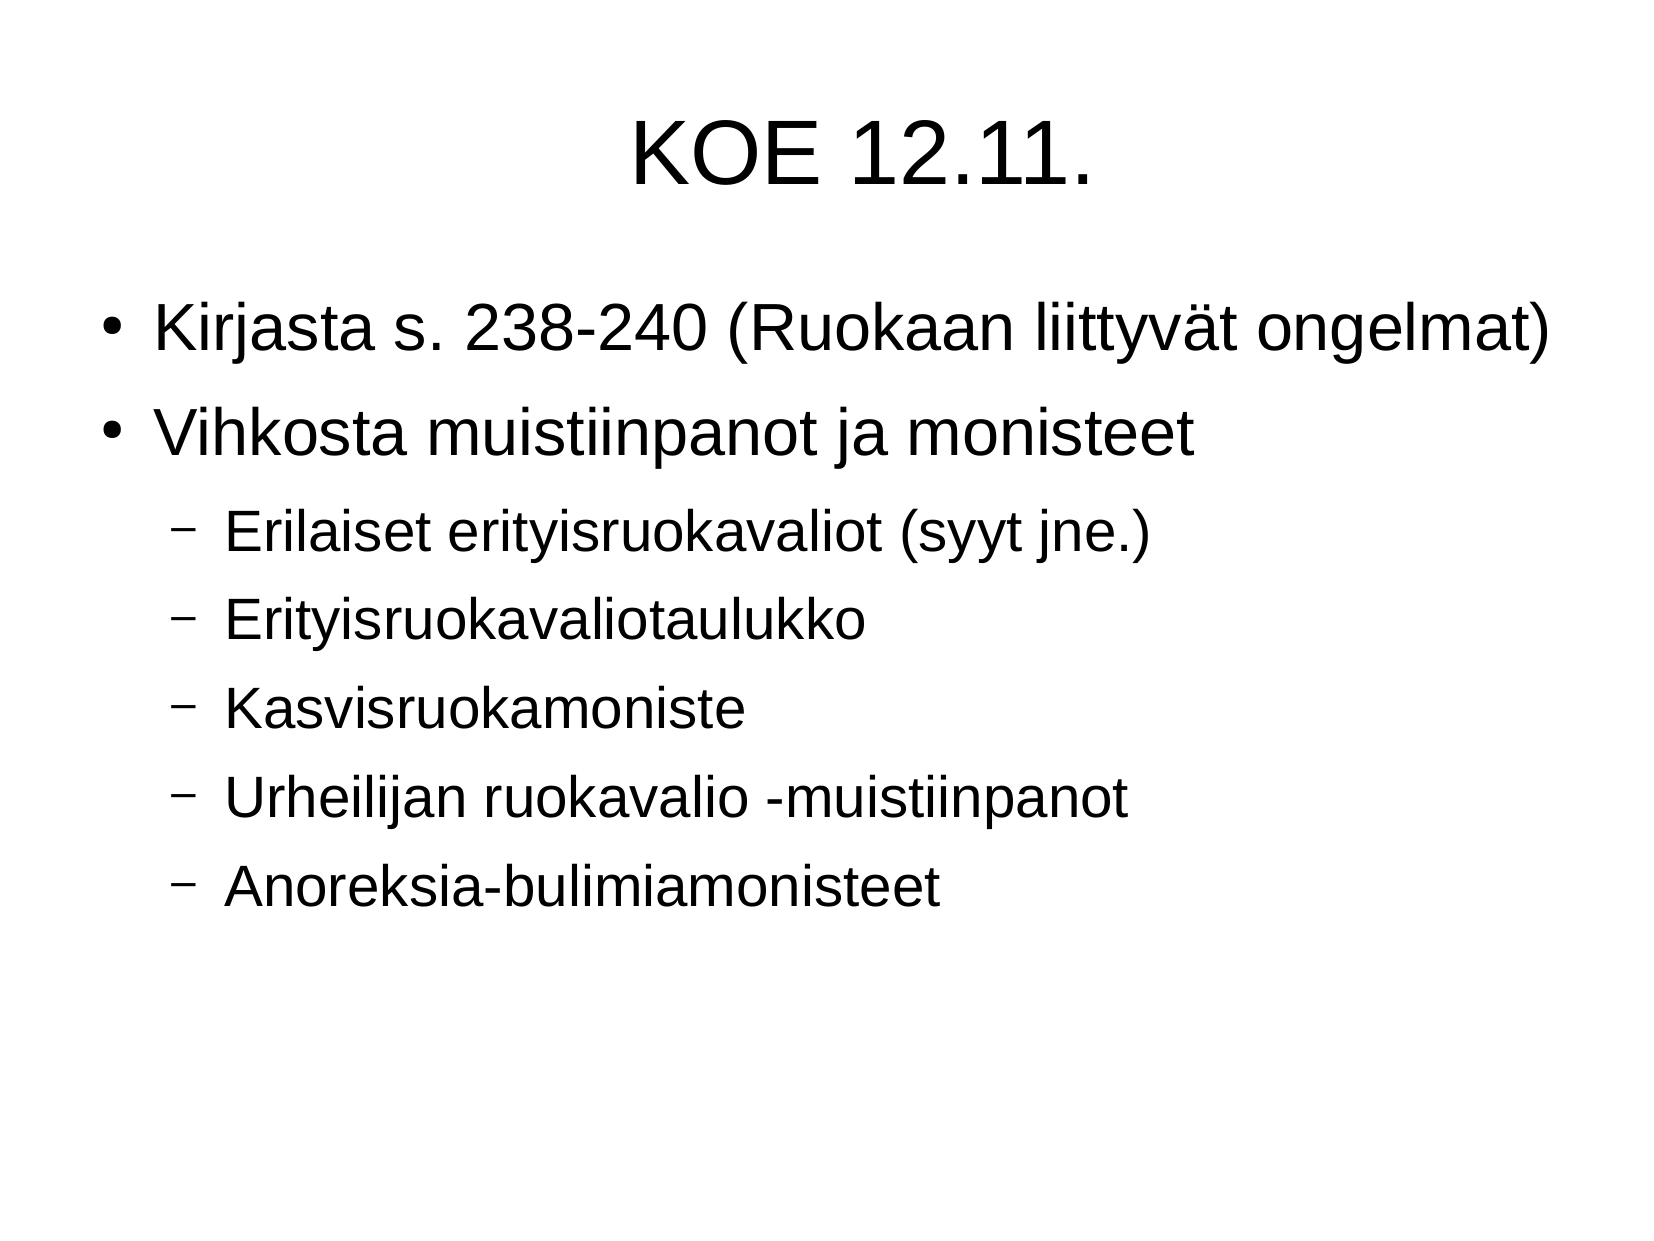

# KOE 12.11.
Kirjasta s. 238-240 (Ruokaan liittyvät ongelmat)
Vihkosta muistiinpanot ja monisteet
Erilaiset erityisruokavaliot (syyt jne.)
Erityisruokavaliotaulukko
Kasvisruokamoniste
Urheilijan ruokavalio -muistiinpanot
Anoreksia-bulimiamonisteet